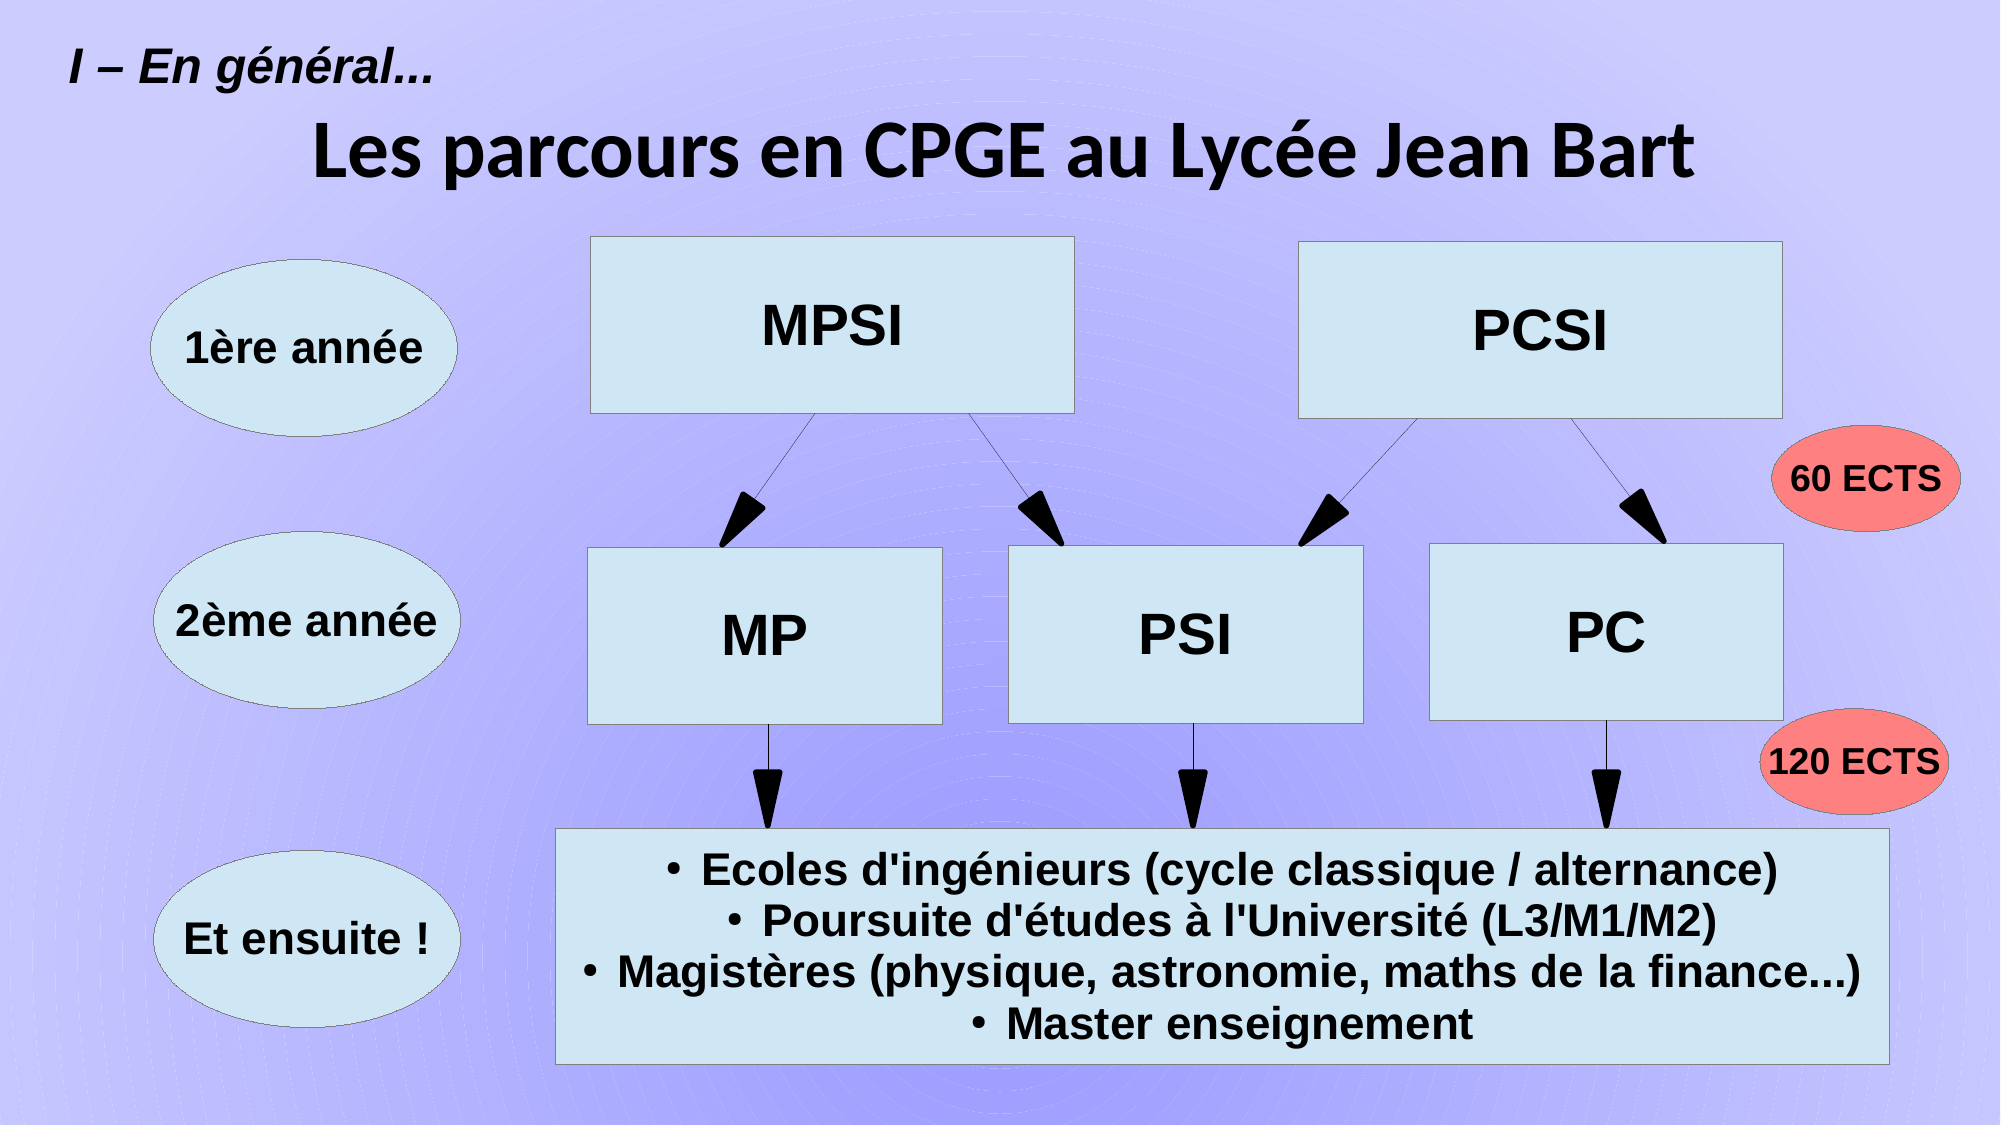

I – En général...
Les parcours en CPGE au Lycée Jean Bart
MPSI
PCSI
1ère année
60 ECTS
2ème année
PC
PSI
MP
120 ECTS
Ecoles d'ingénieurs (cycle classique / alternance)
Poursuite d'études à l'Université (L3/M1/M2)
Magistères (physique, astronomie, maths de la finance...)
Master enseignement
Et ensuite !